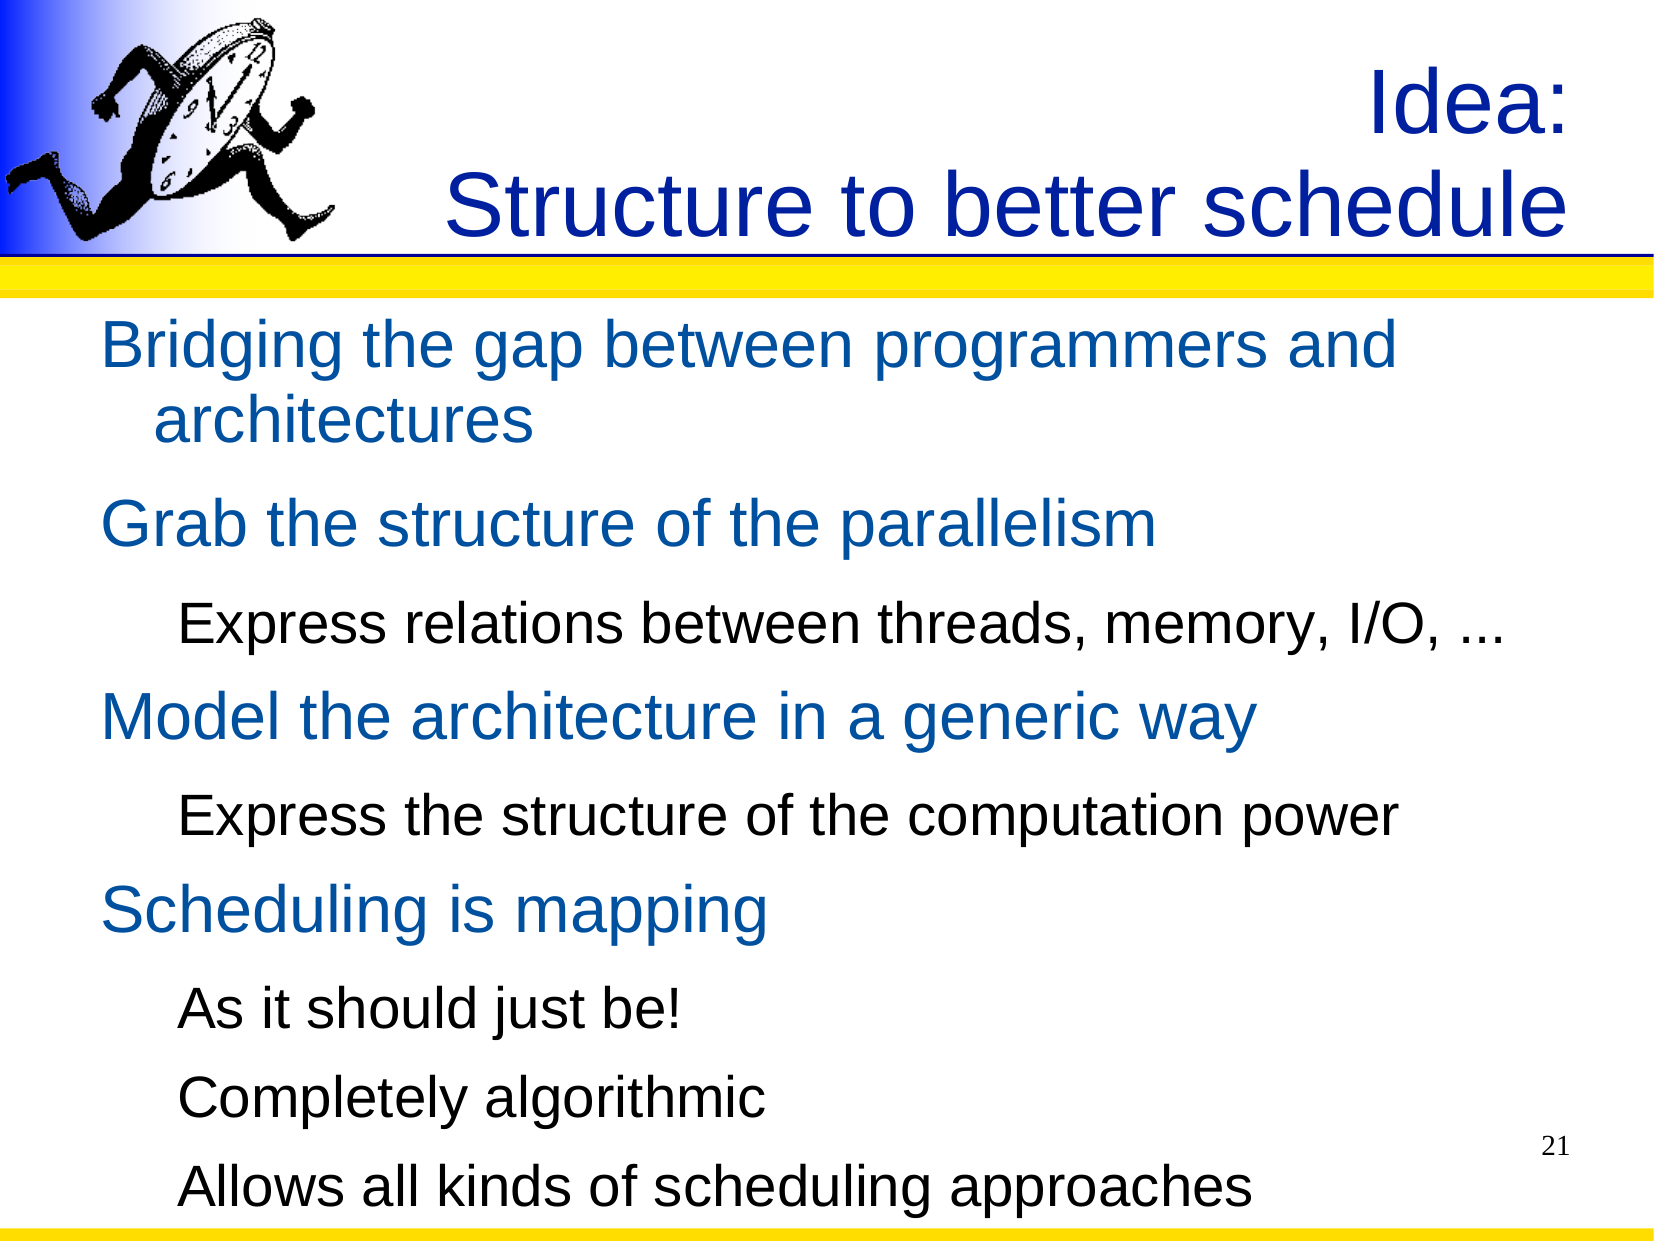

# Idea: Structure to better schedule
Bridging the gap between programmers and architectures
Grab the structure of the parallelism
Express relations between threads, memory, I/O, ...
Model the architecture in a generic way
Express the structure of the computation power
Scheduling is mapping
As it should just be!
Completely algorithmic
Allows all kinds of scheduling approaches
21